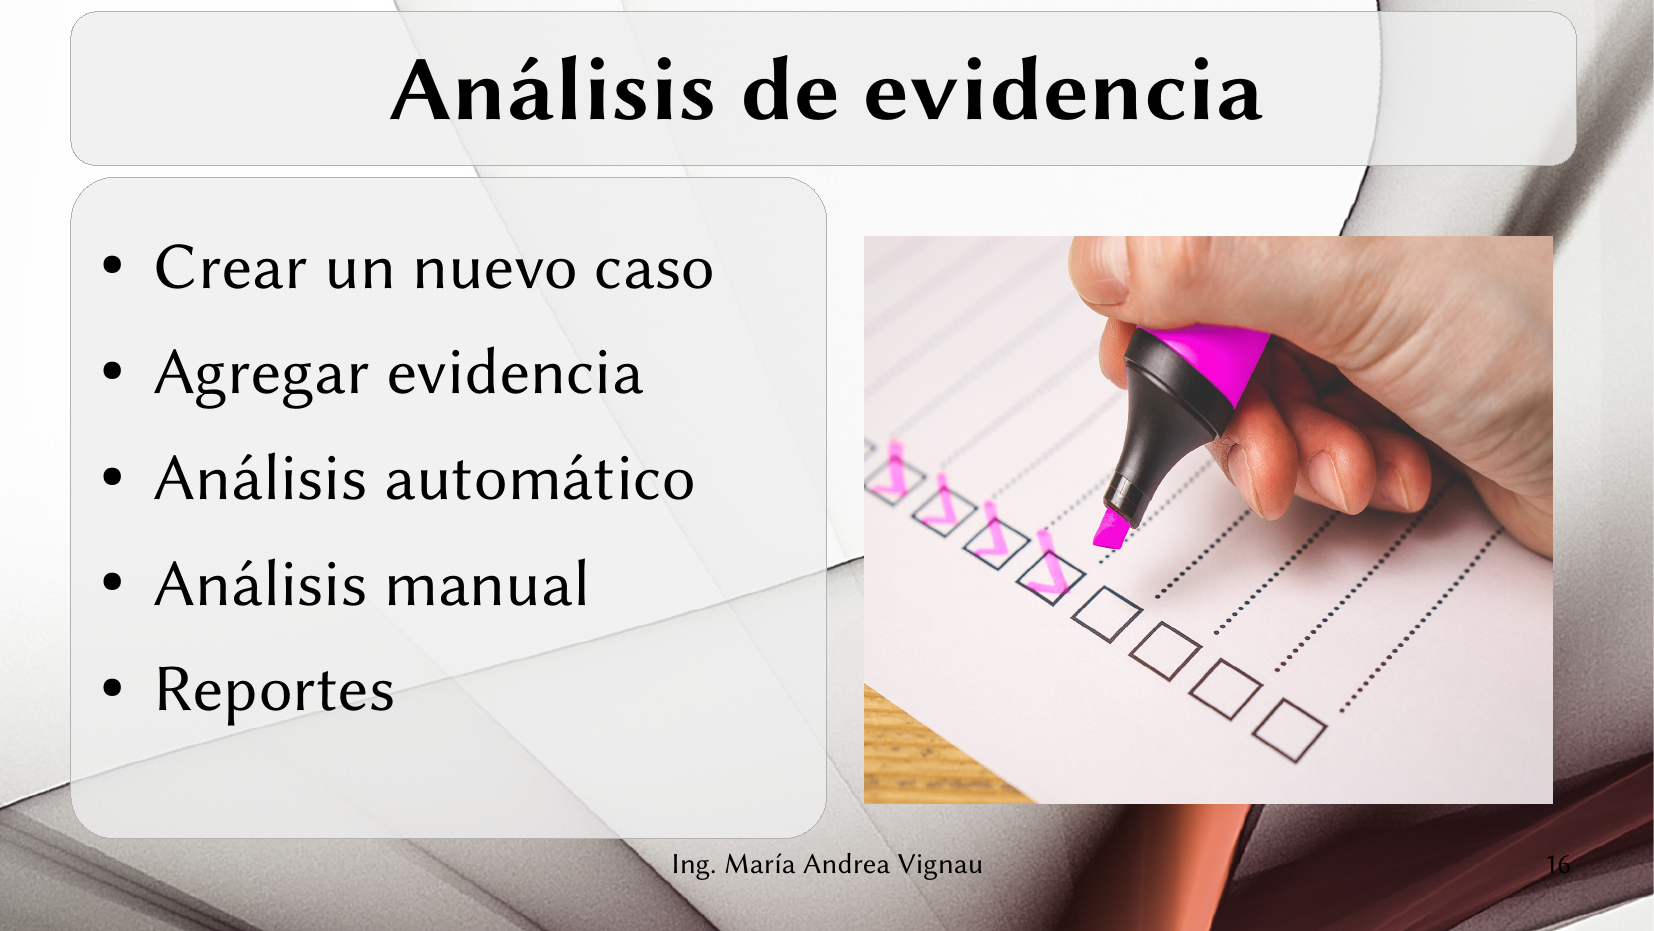

# Análisis de evidencia
Crear un nuevo caso
Agregar evidencia
Análisis automático
Análisis manual
Reportes
Ing. María Andrea Vignau
16